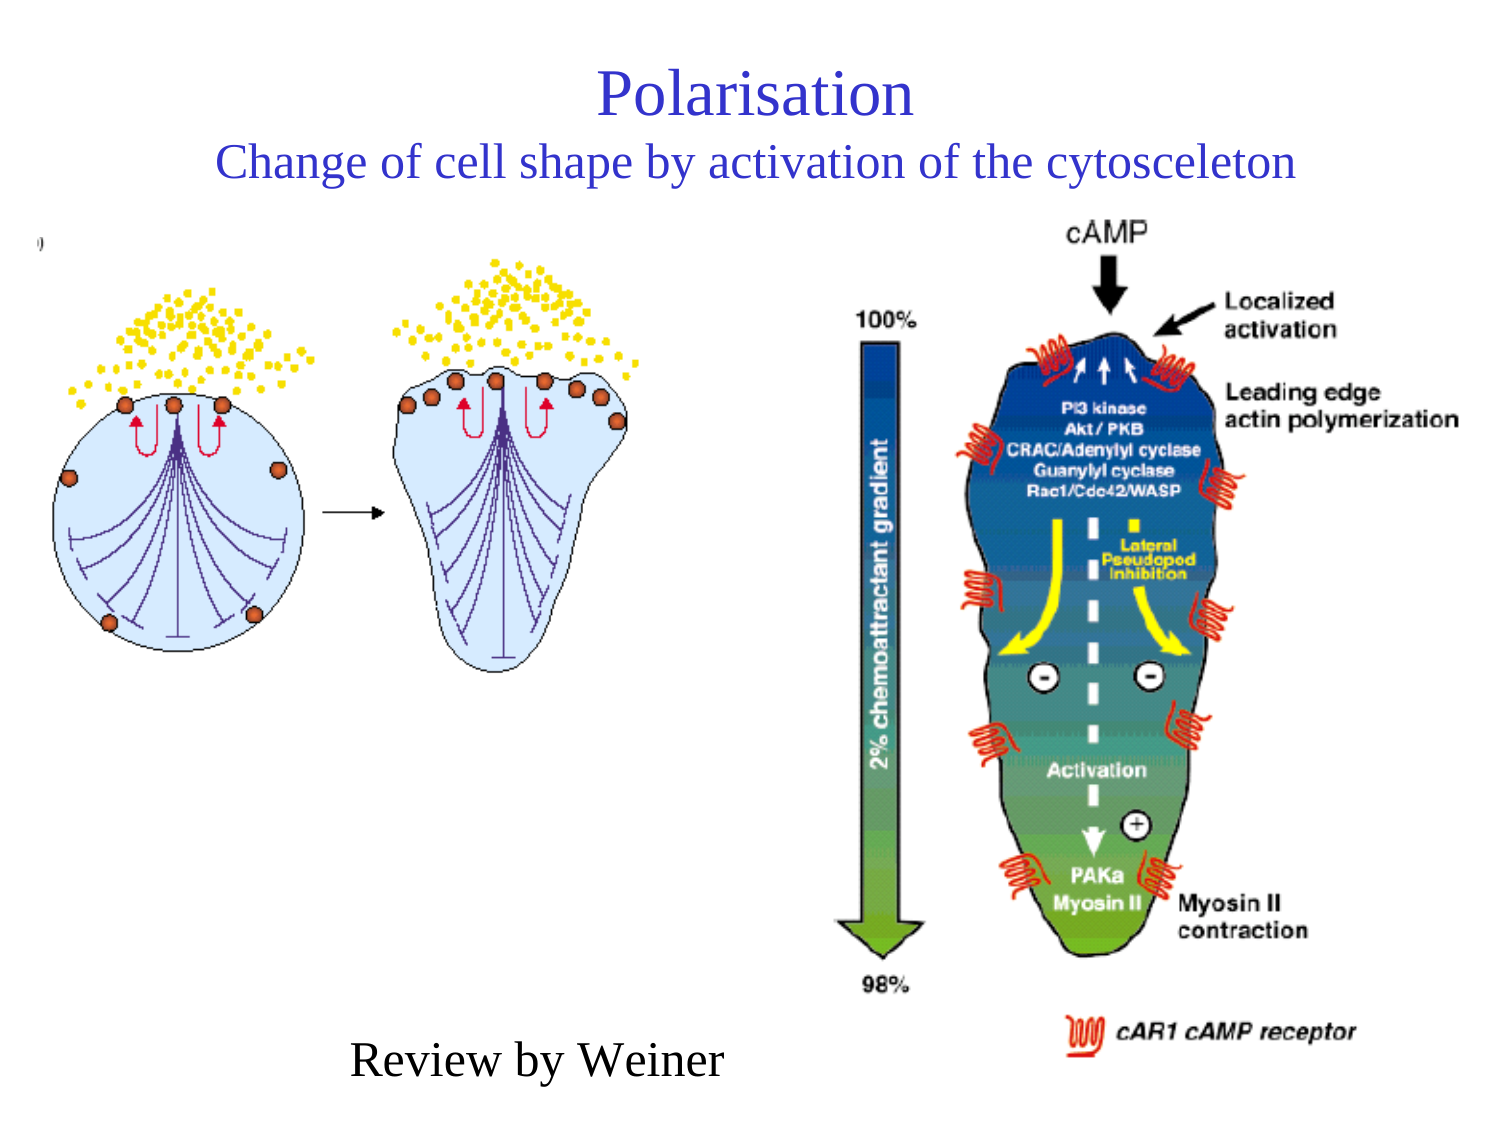

# Polarisation Change of cell shape by activation of the cytosceleton
Review by Weiner